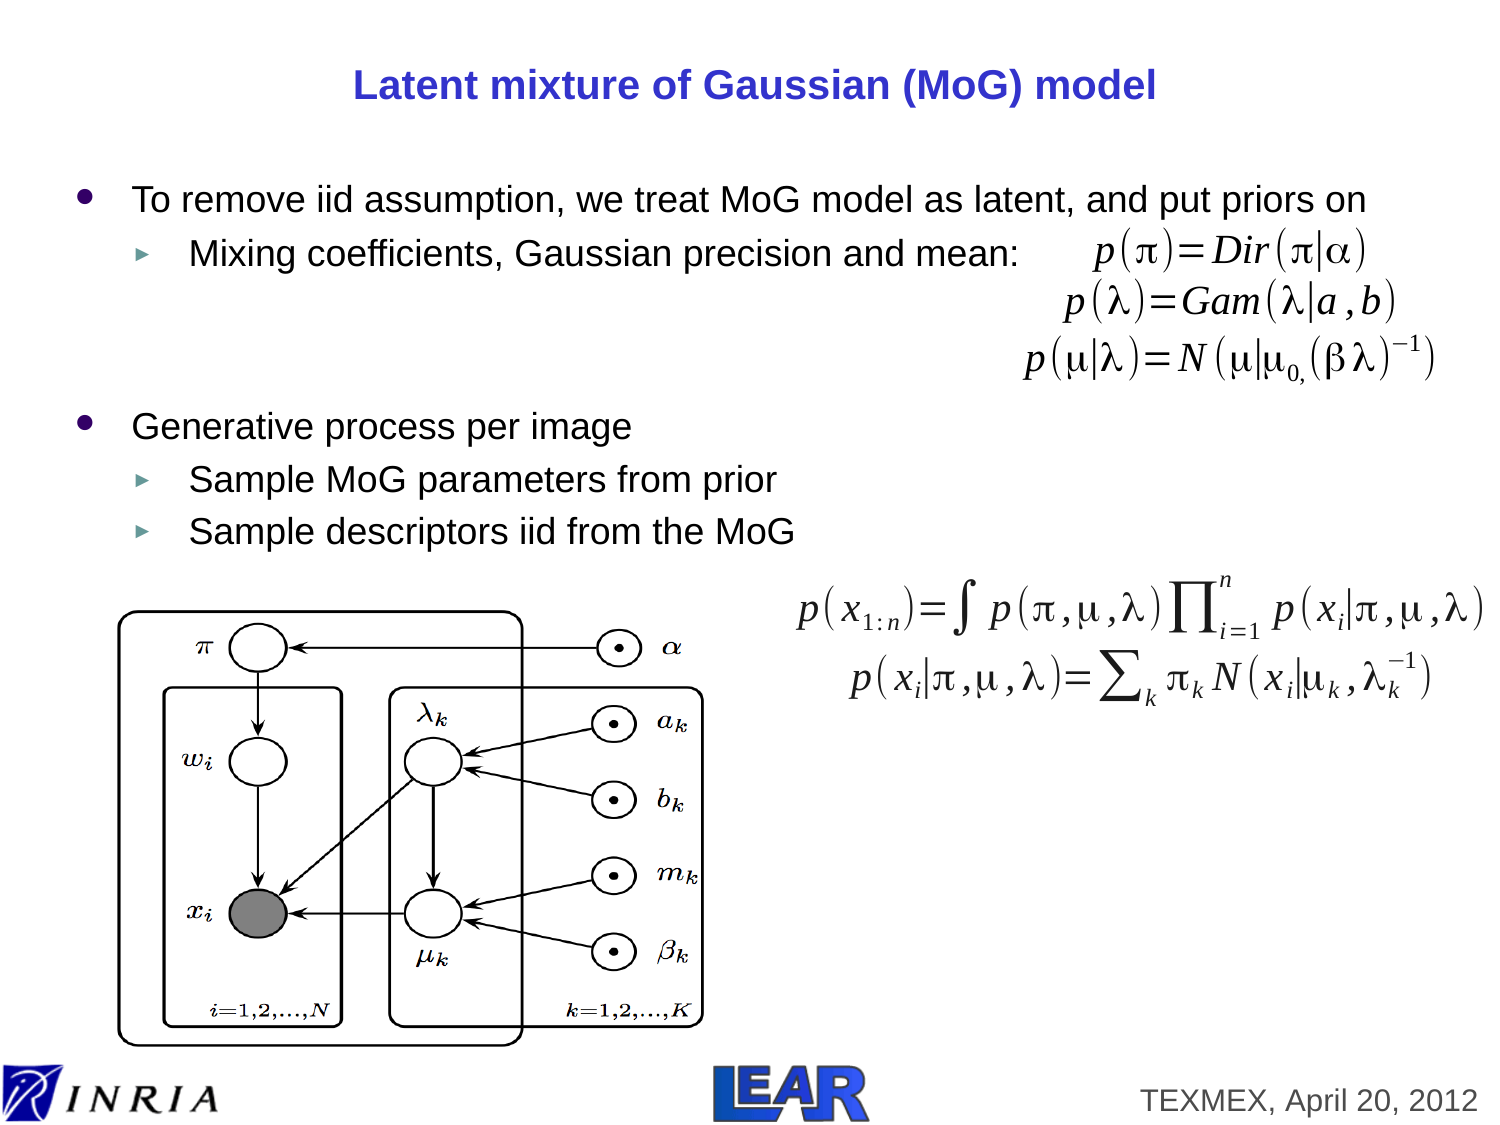

# Latent mixture of Gaussian (MoG) model
To remove iid assumption, we treat MoG model as latent, and put priors on
Mixing coefficients, Gaussian precision and mean:
Generative process per image
Sample MoG parameters from prior
Sample descriptors iid from the MoG